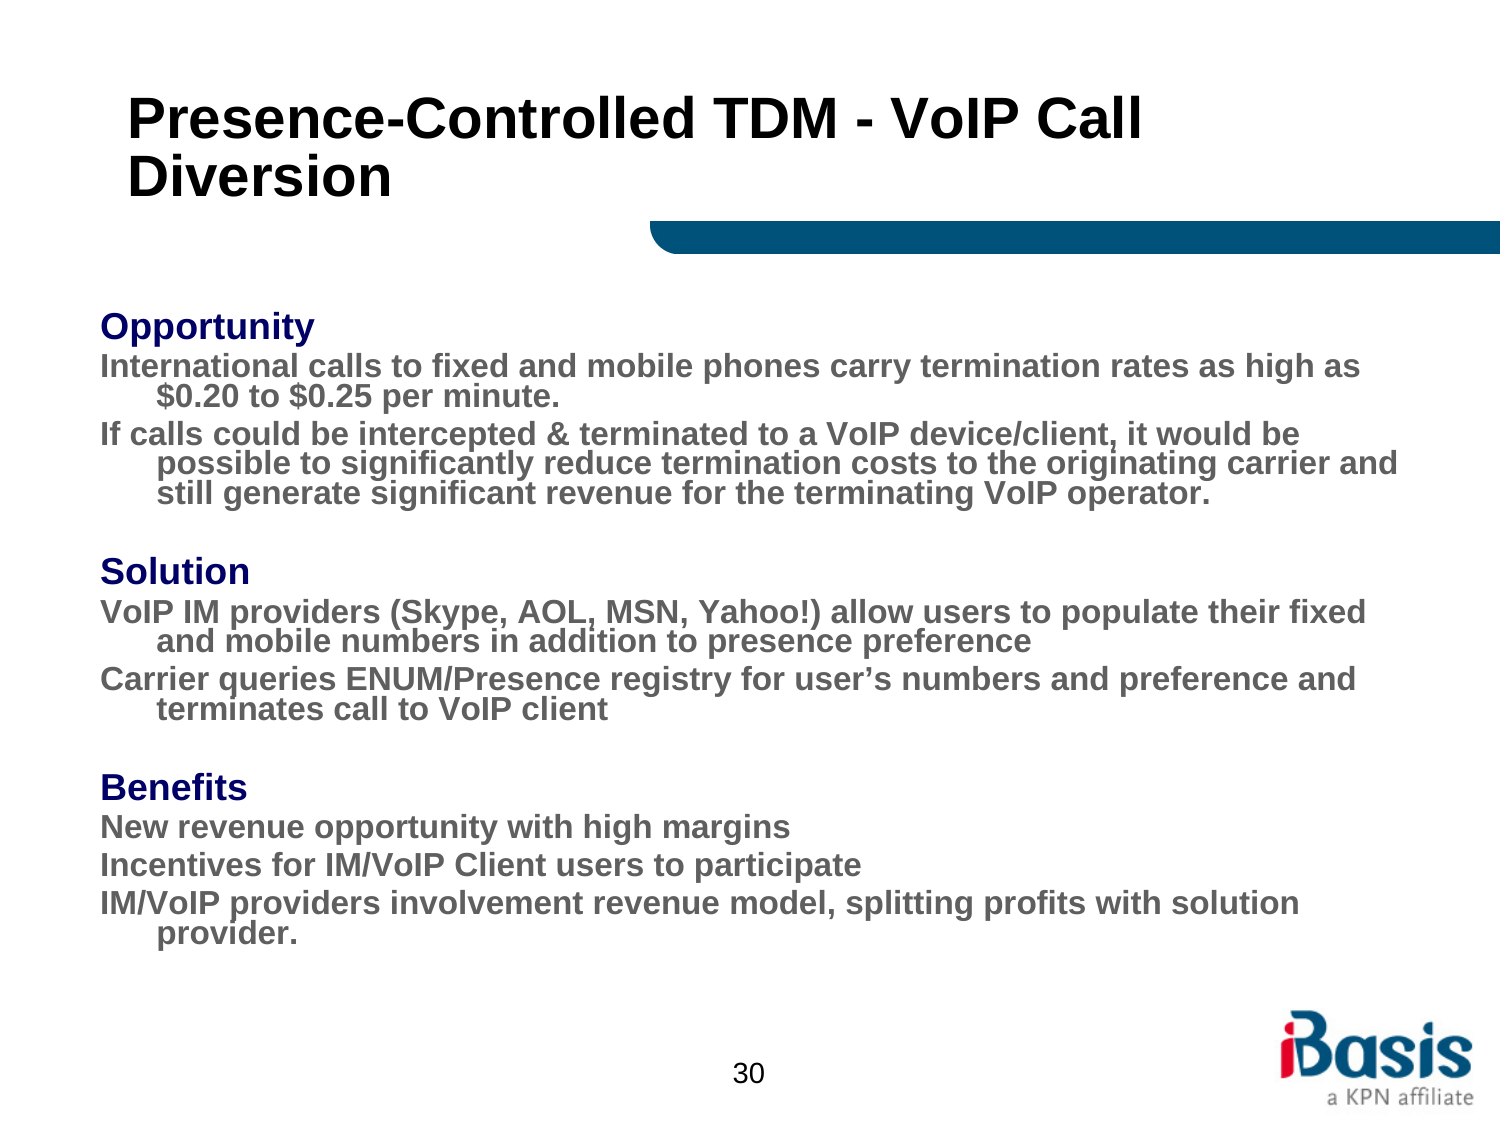

# Presence-Controlled TDM - VoIP Call Diversion
Opportunity
International calls to fixed and mobile phones carry termination rates as high as $0.20 to $0.25 per minute.
If calls could be intercepted & terminated to a VoIP device/client, it would be possible to significantly reduce termination costs to the originating carrier and still generate significant revenue for the terminating VoIP operator.
Solution
VoIP IM providers (Skype, AOL, MSN, Yahoo!) allow users to populate their fixed and mobile numbers in addition to presence preference
Carrier queries ENUM/Presence registry for user’s numbers and preference and terminates call to VoIP client
Benefits
New revenue opportunity with high margins
Incentives for IM/VoIP Client users to participate
IM/VoIP providers involvement revenue model, splitting profits with solution provider.